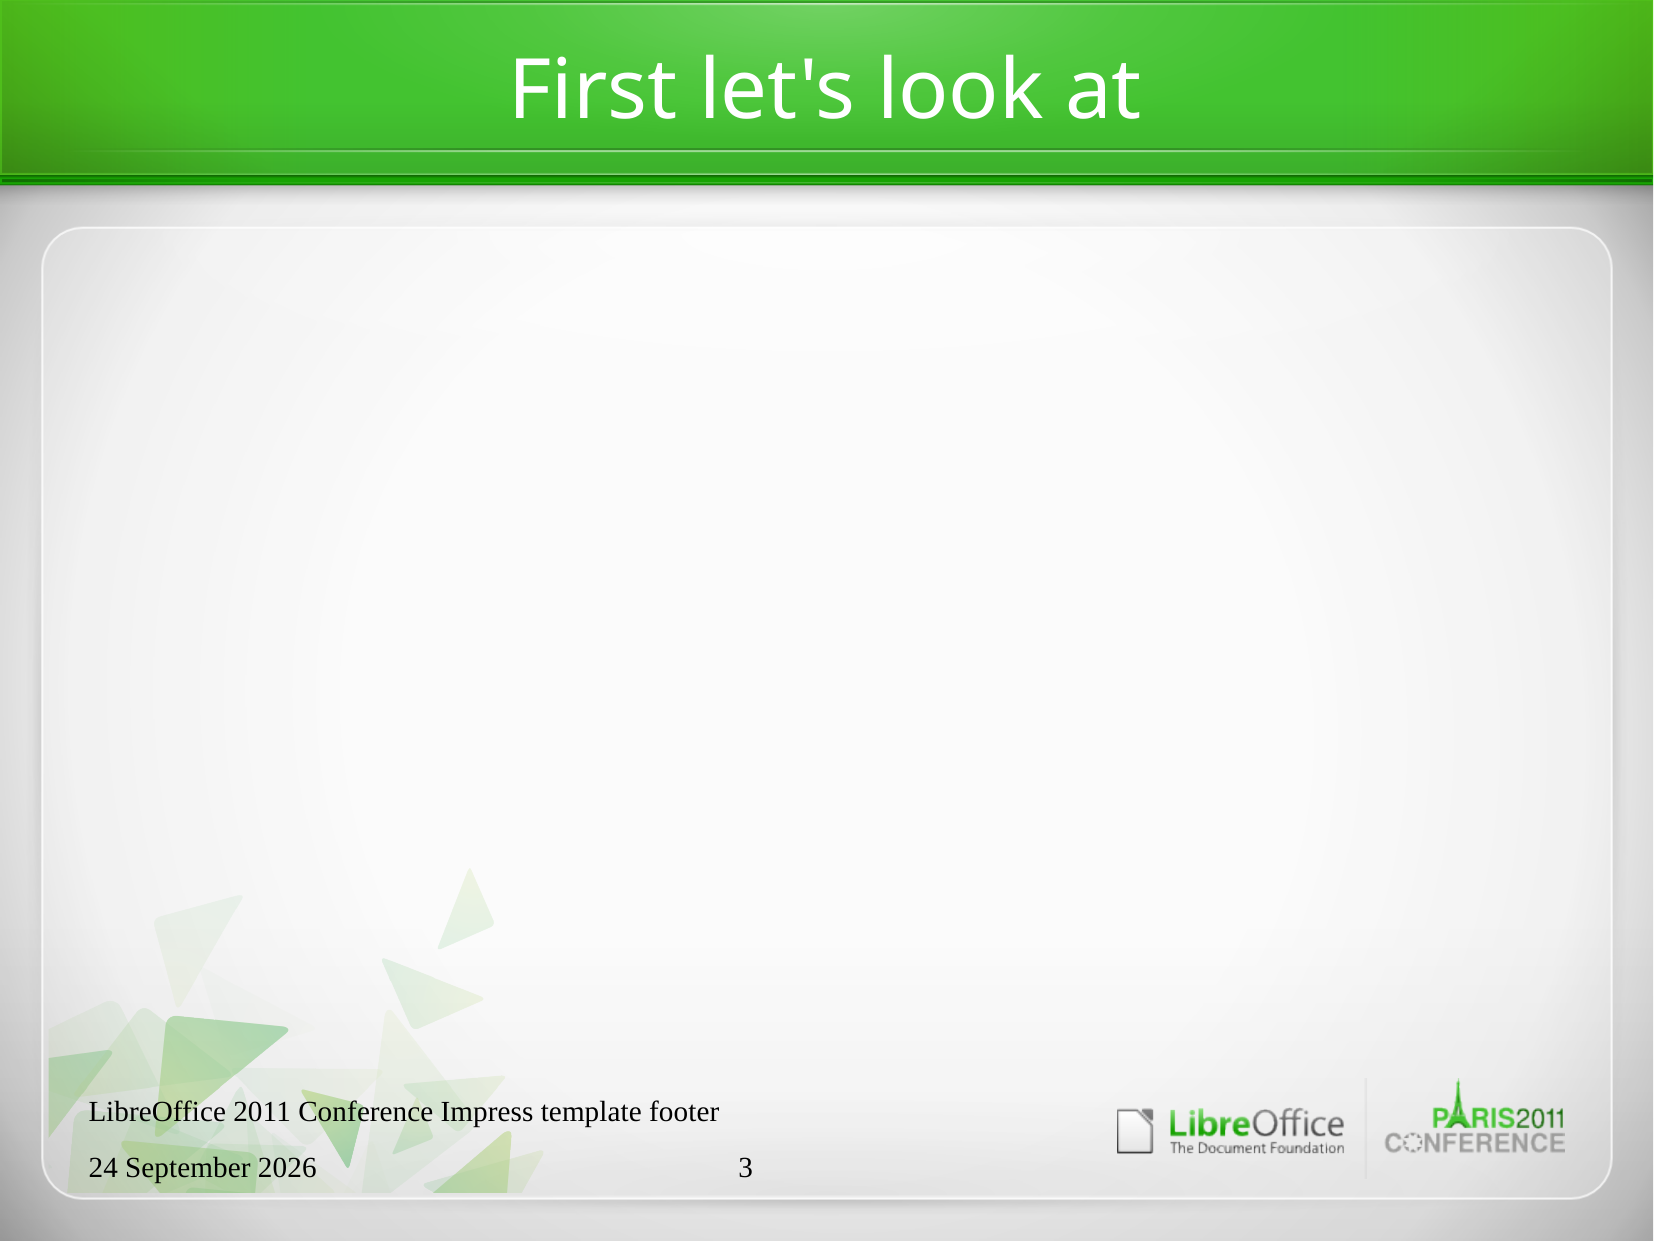

# First let's look at
LibreOffice 2011 Conference Impress template footer
3